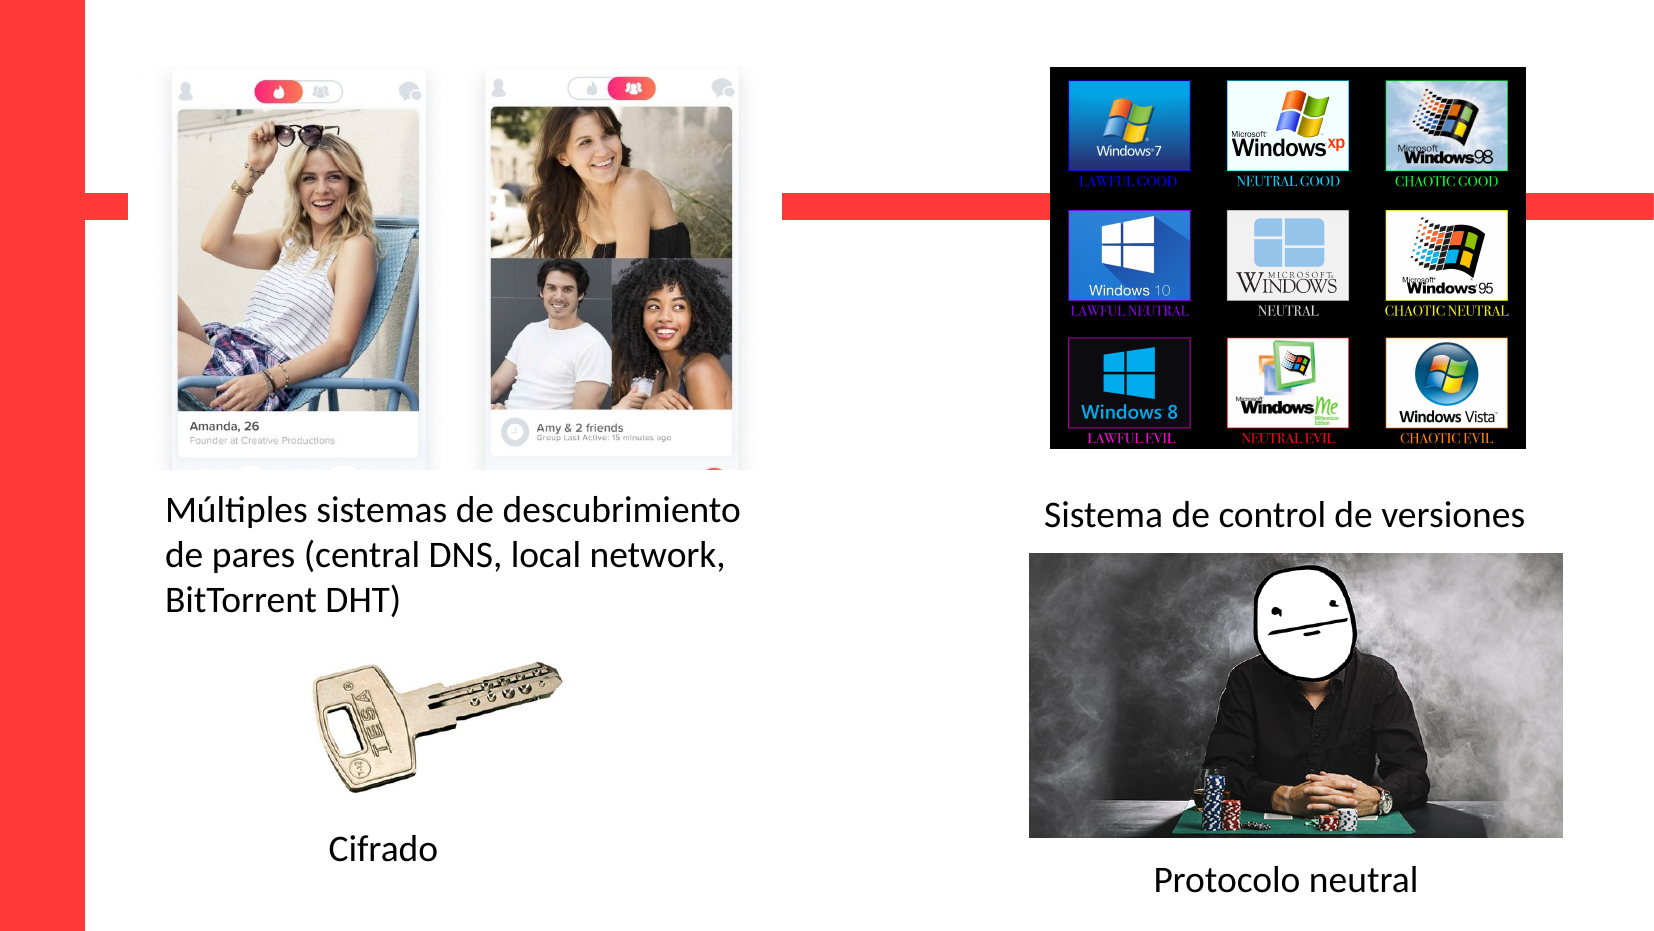

Múltiples sistemas de descubrimiento de pares (central DNS, local network, BitTorrent DHT)
Sistema de control de versiones
Cifrado
Protocolo neutral